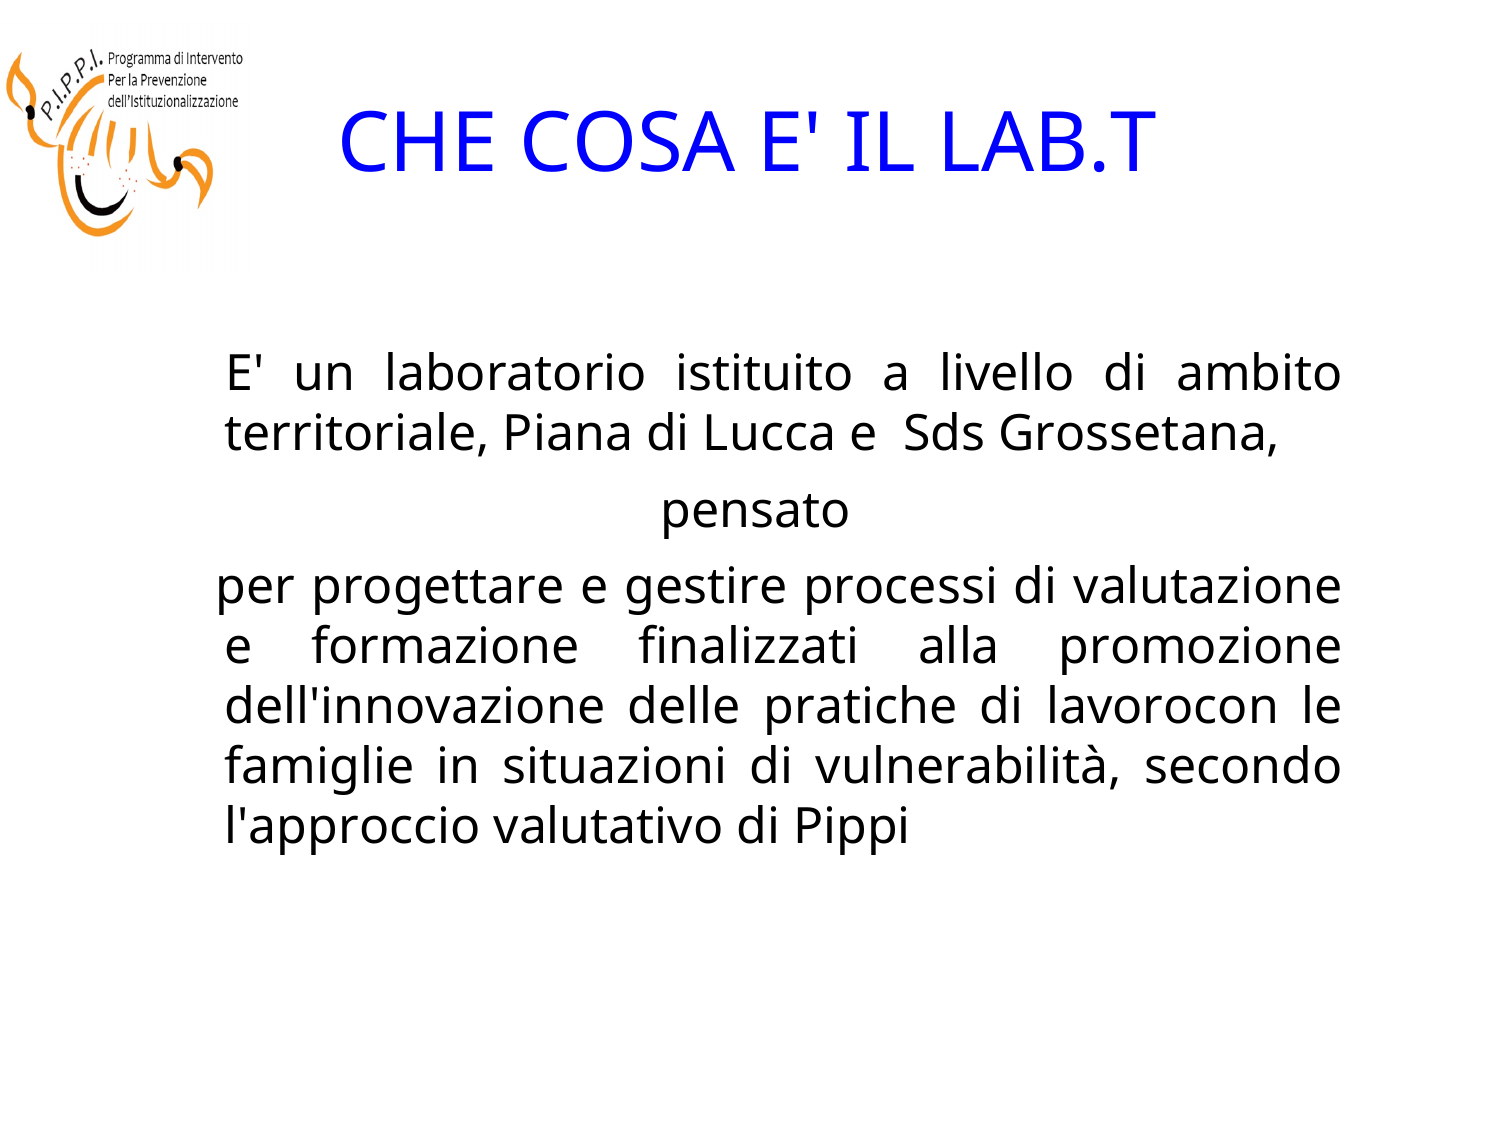

# CHE COSA E' IL LAB.T
 E' un laboratorio istituito a livello di ambito territoriale, Piana di Lucca e Sds Grossetana,
pensato
 per progettare e gestire processi di valutazione e formazione finalizzati alla promozione dell'innovazione delle pratiche di lavorocon le famiglie in situazioni di vulnerabilità, secondo l'approccio valutativo di Pippi